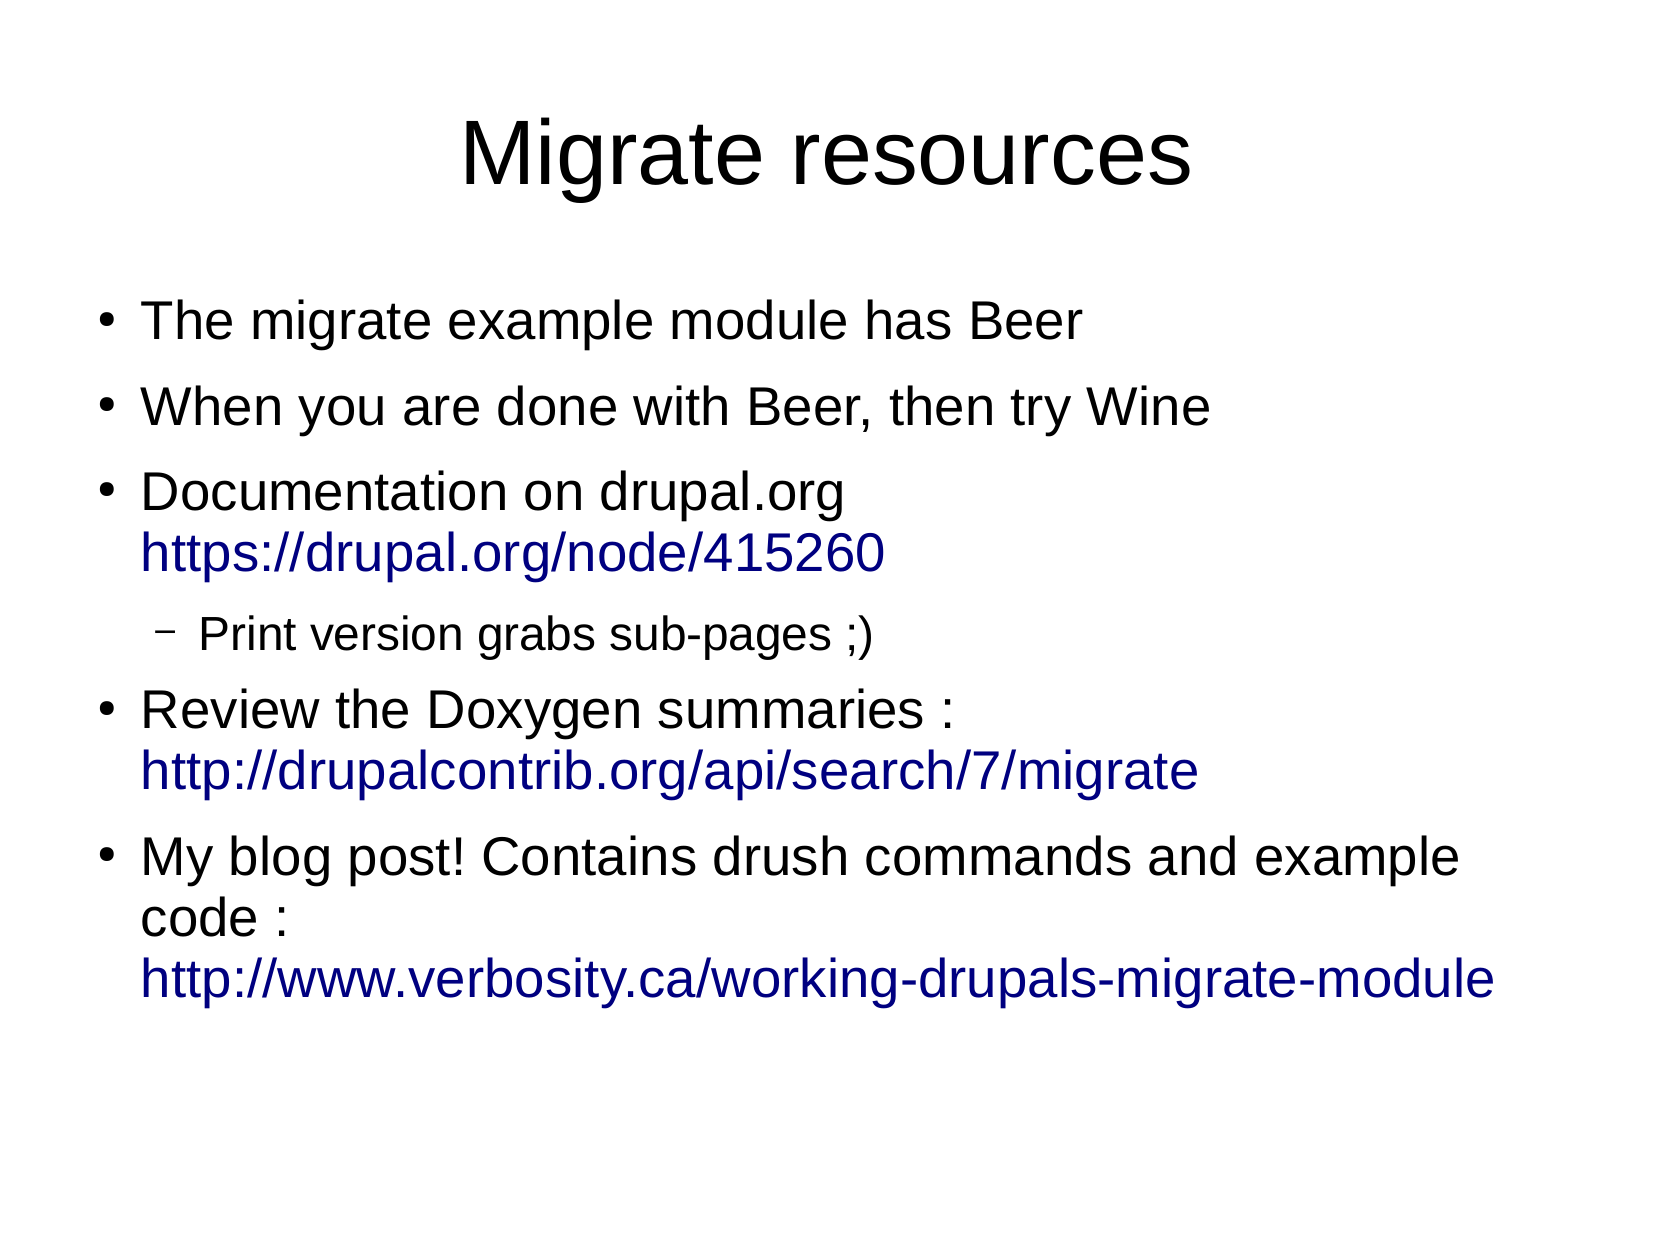

# Migrate resources
The migrate example module has Beer
When you are done with Beer, then try Wine
Documentation on drupal.org https://drupal.org/node/415260
Print version grabs sub-pages ;)
Review the Doxygen summaries : http://drupalcontrib.org/api/search/7/migrate
My blog post! Contains drush commands and example code : http://www.verbosity.ca/working-drupals-migrate-module